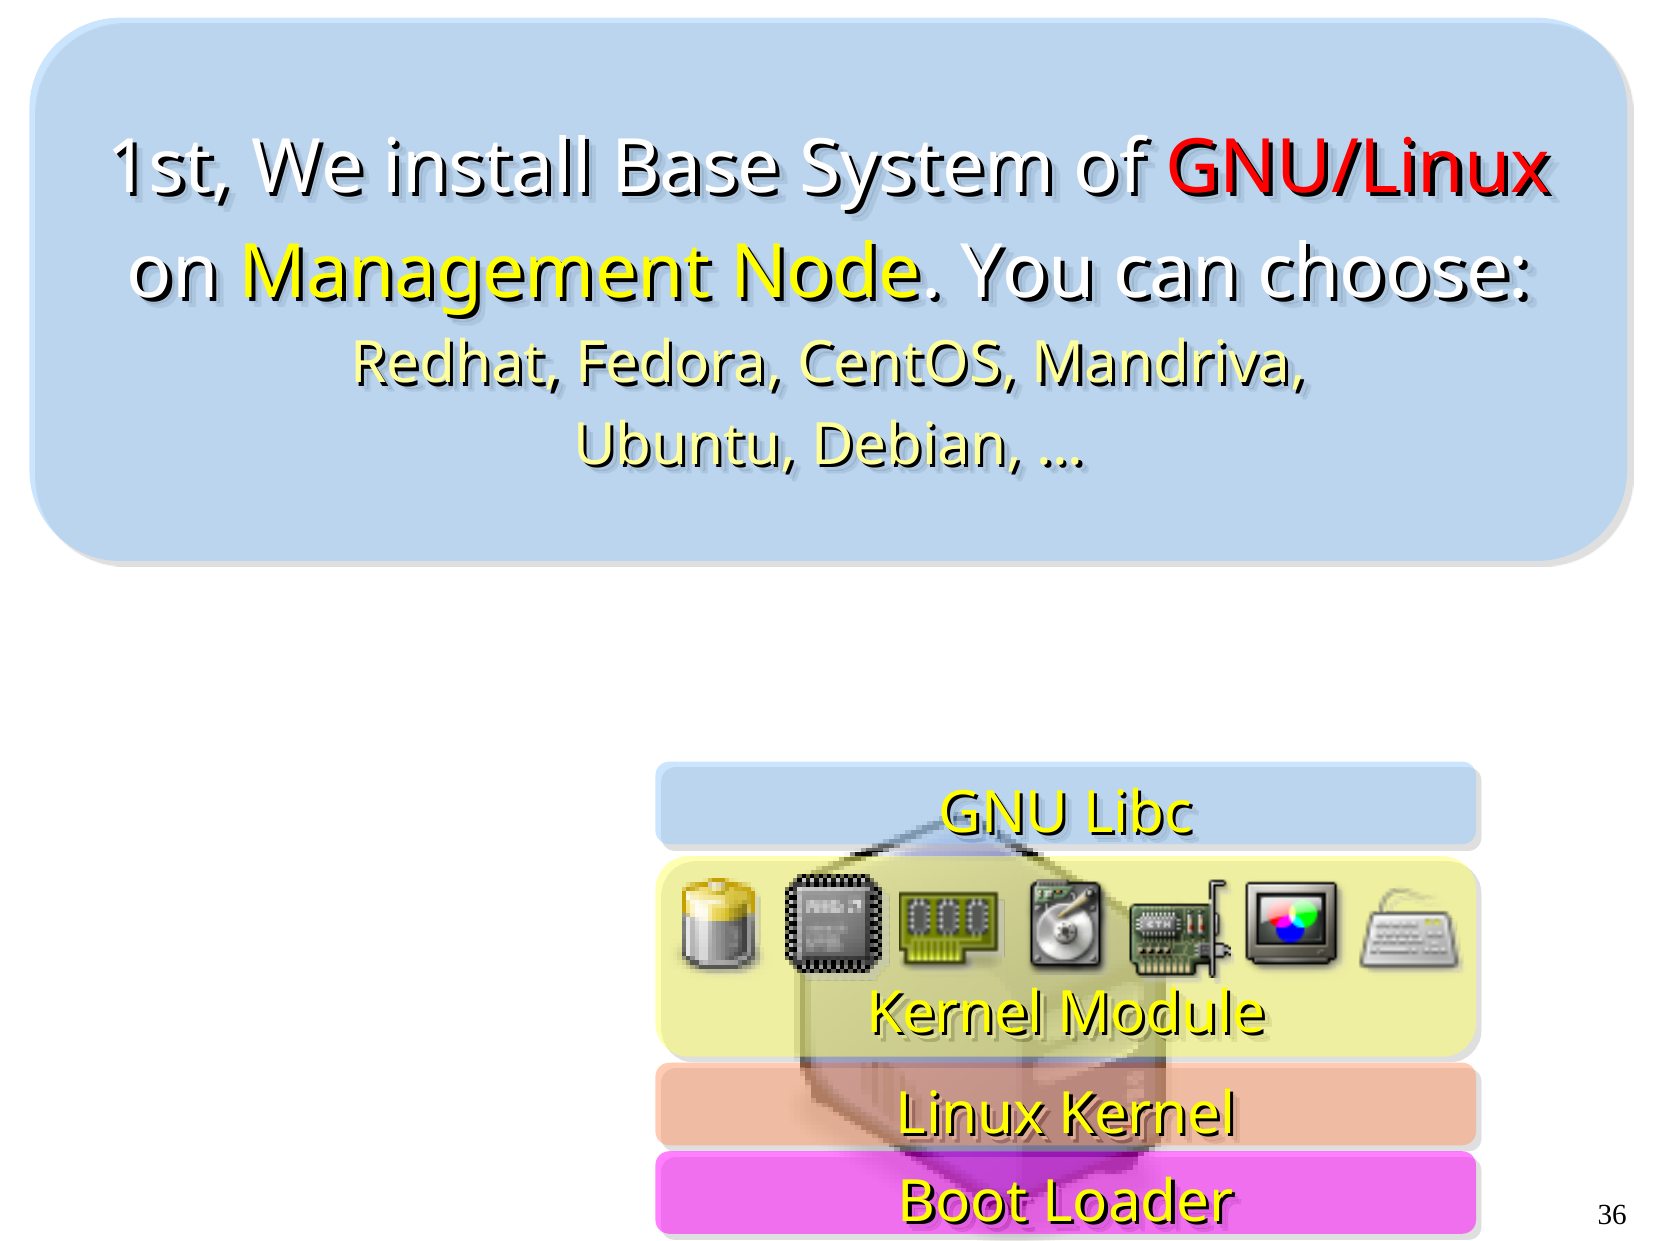

1st, We install Base System of GNU/Linux on Management Node. You can choose:
Redhat, Fedora, CentOS, Mandriva,
Ubuntu, Debian, ...
GNU Libc
Kernel Module
Linux Kernel
Boot Loader
36